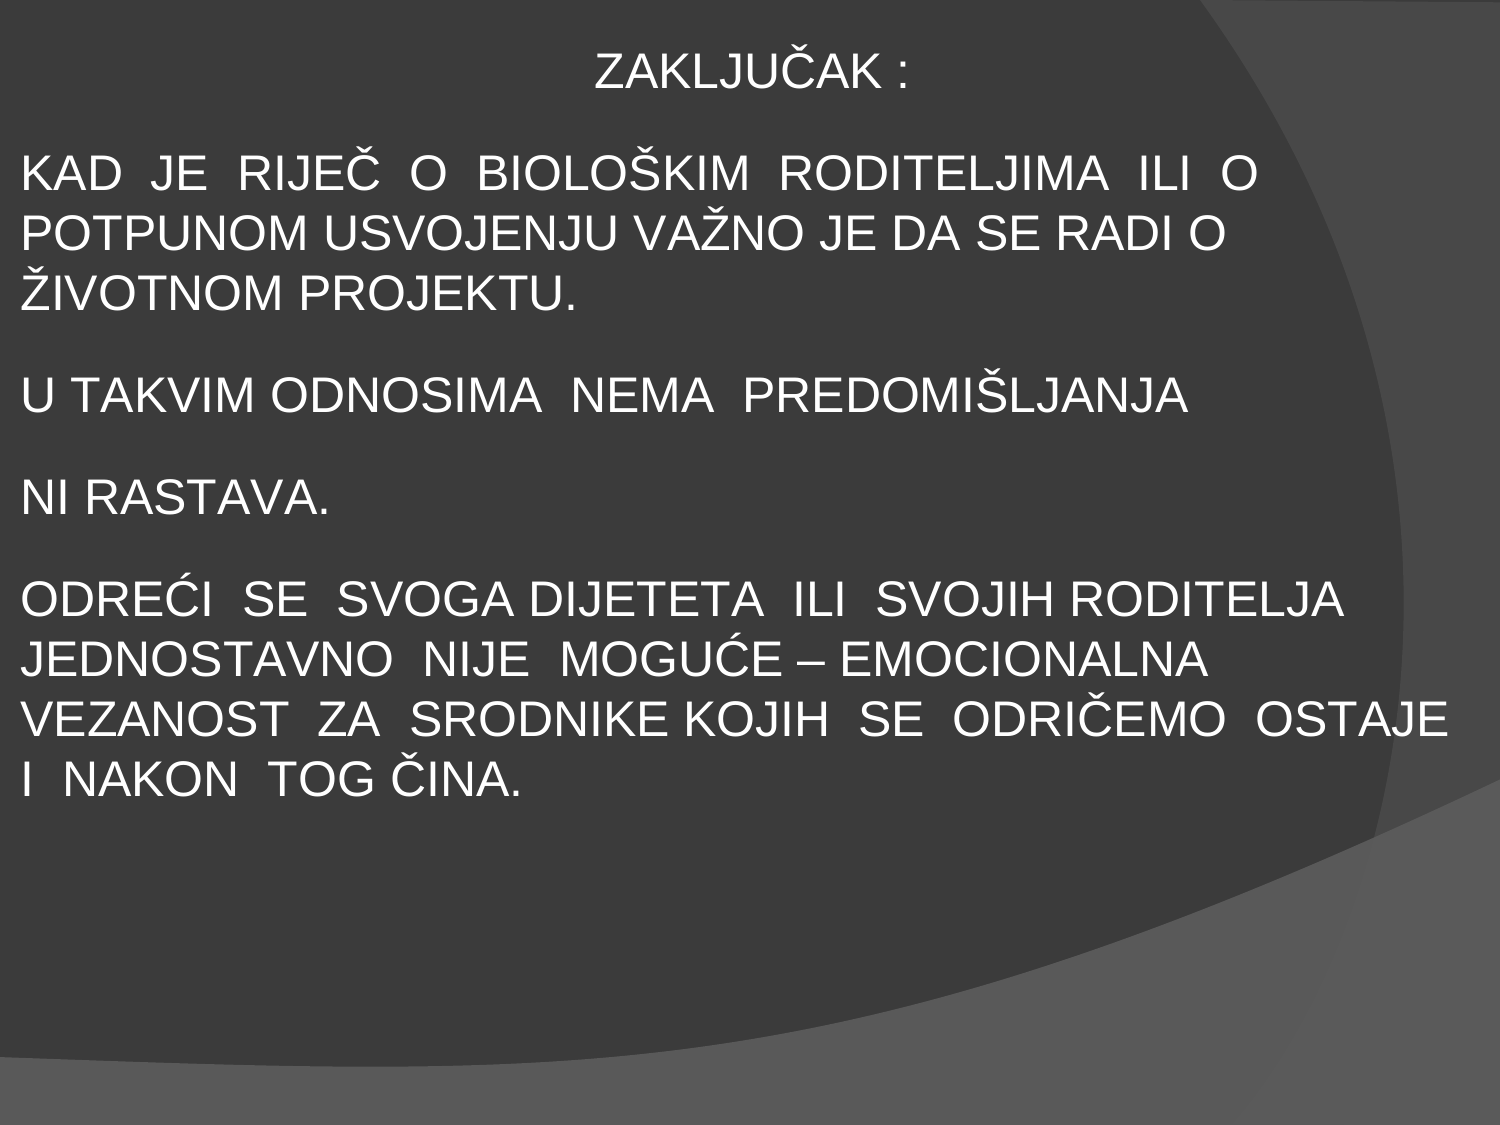

ZAKLJUČAK :
KAD JE RIJEČ O BIOLOŠKIM RODITELJIMA ILI O POTPUNOM USVOJENJU VAŽNO JE DA SE RADI O ŽIVOTNOM PROJEKTU.
U TAKVIM ODNOSIMA NEMA PREDOMIŠLJANJA
NI RASTAVA.
ODREĆI SE SVOGA DIJETETA ILI SVOJIH RODITELJA JEDNOSTAVNO NIJE MOGUĆE – EMOCIONALNA VEZANOST ZA SRODNIKE KOJIH SE ODRIČEMO OSTAJE I NAKON TOG ČINA.